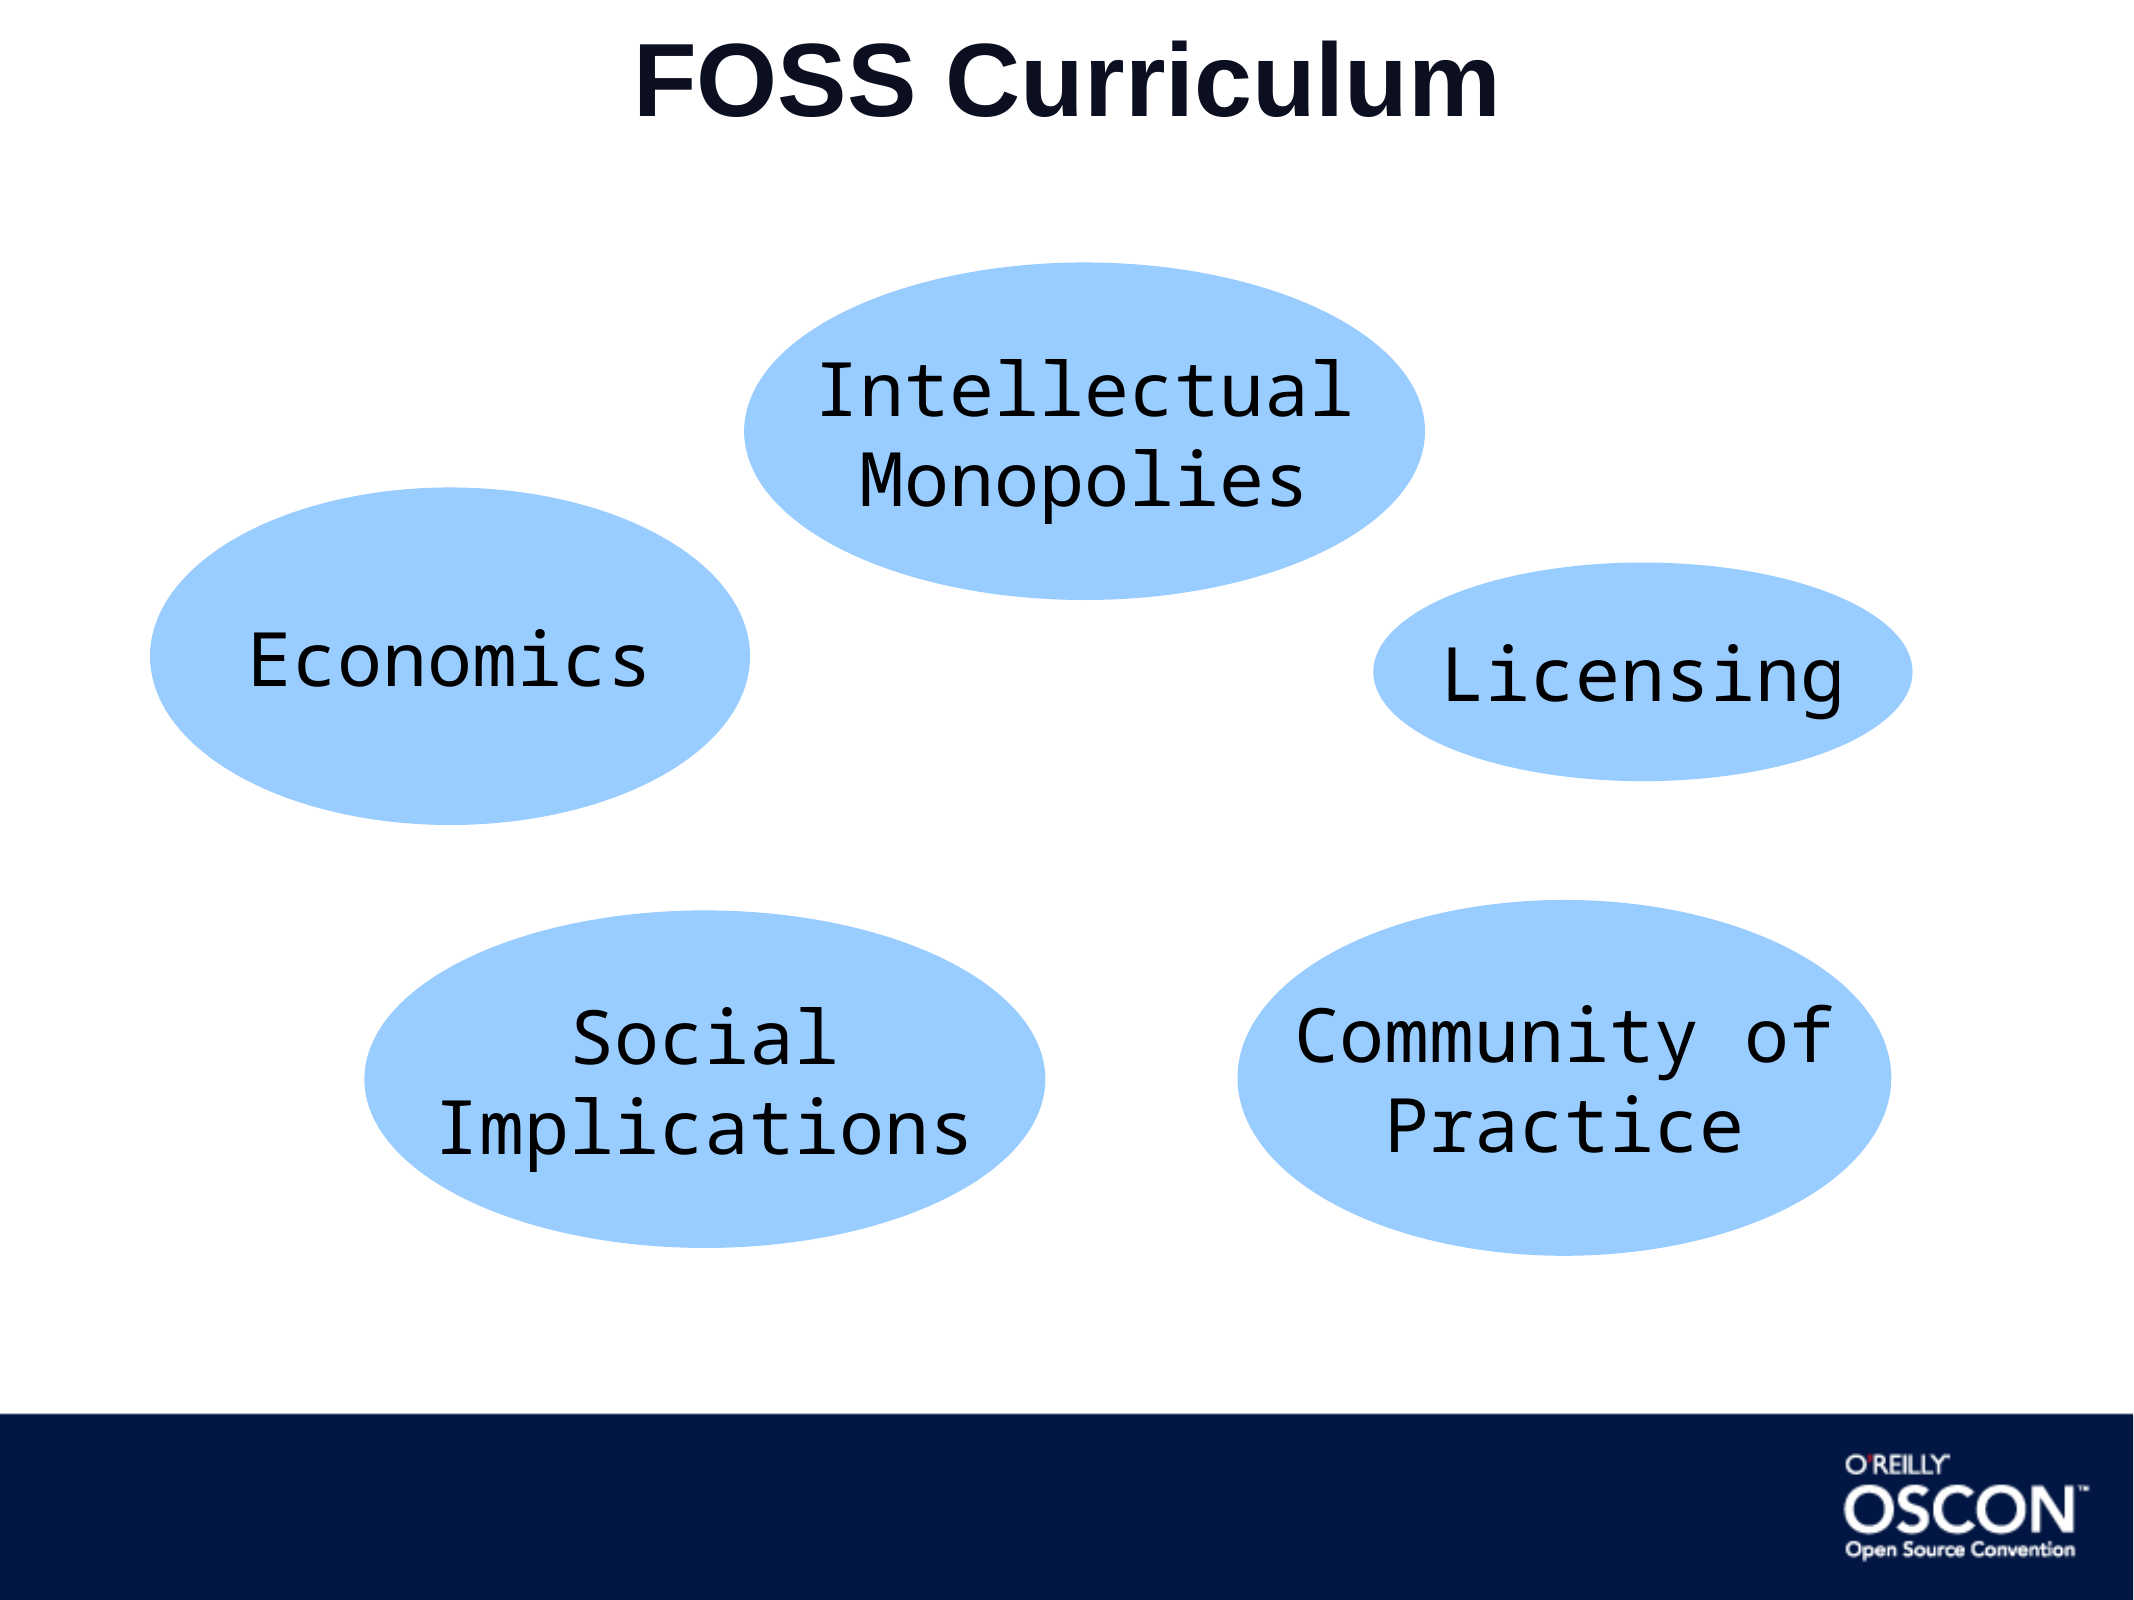

# FOSS Curriculum
Intellectual
Monopolies
Economics
Licensing
Community of
Practice
Social
Implications